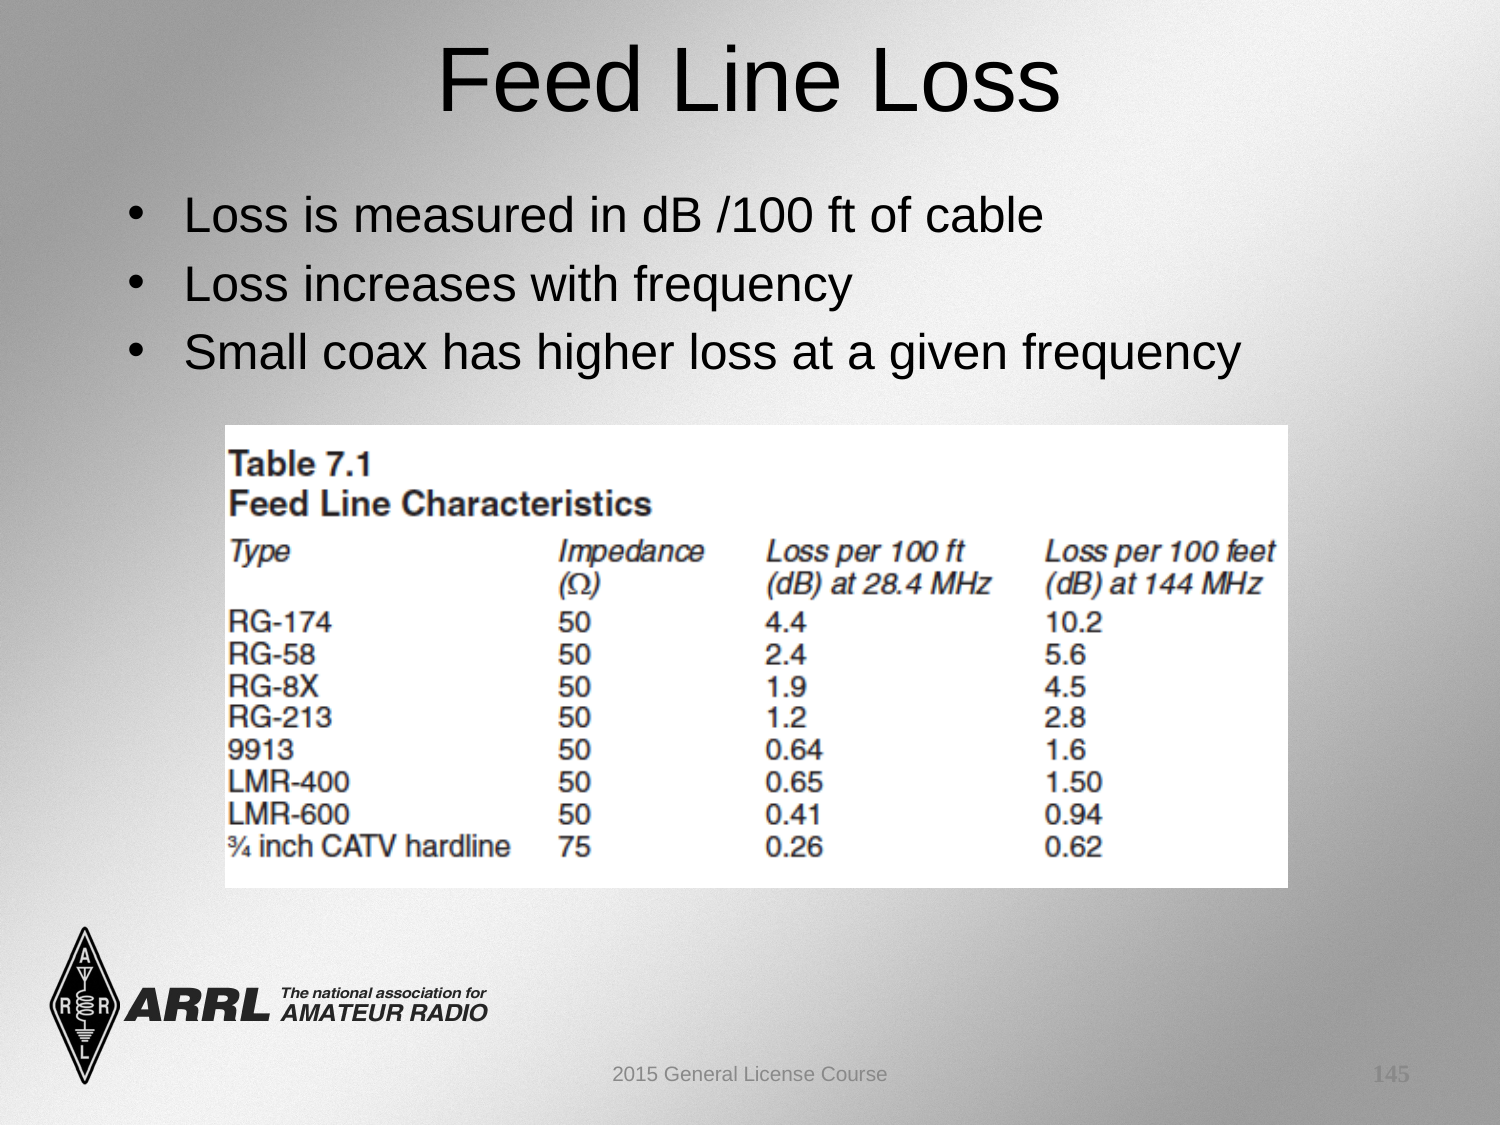

Feed Line Loss
Loss is measured in dB /100 ft of cable
Loss increases with frequency
Small coax has higher loss at a given frequency
2015 General License Course